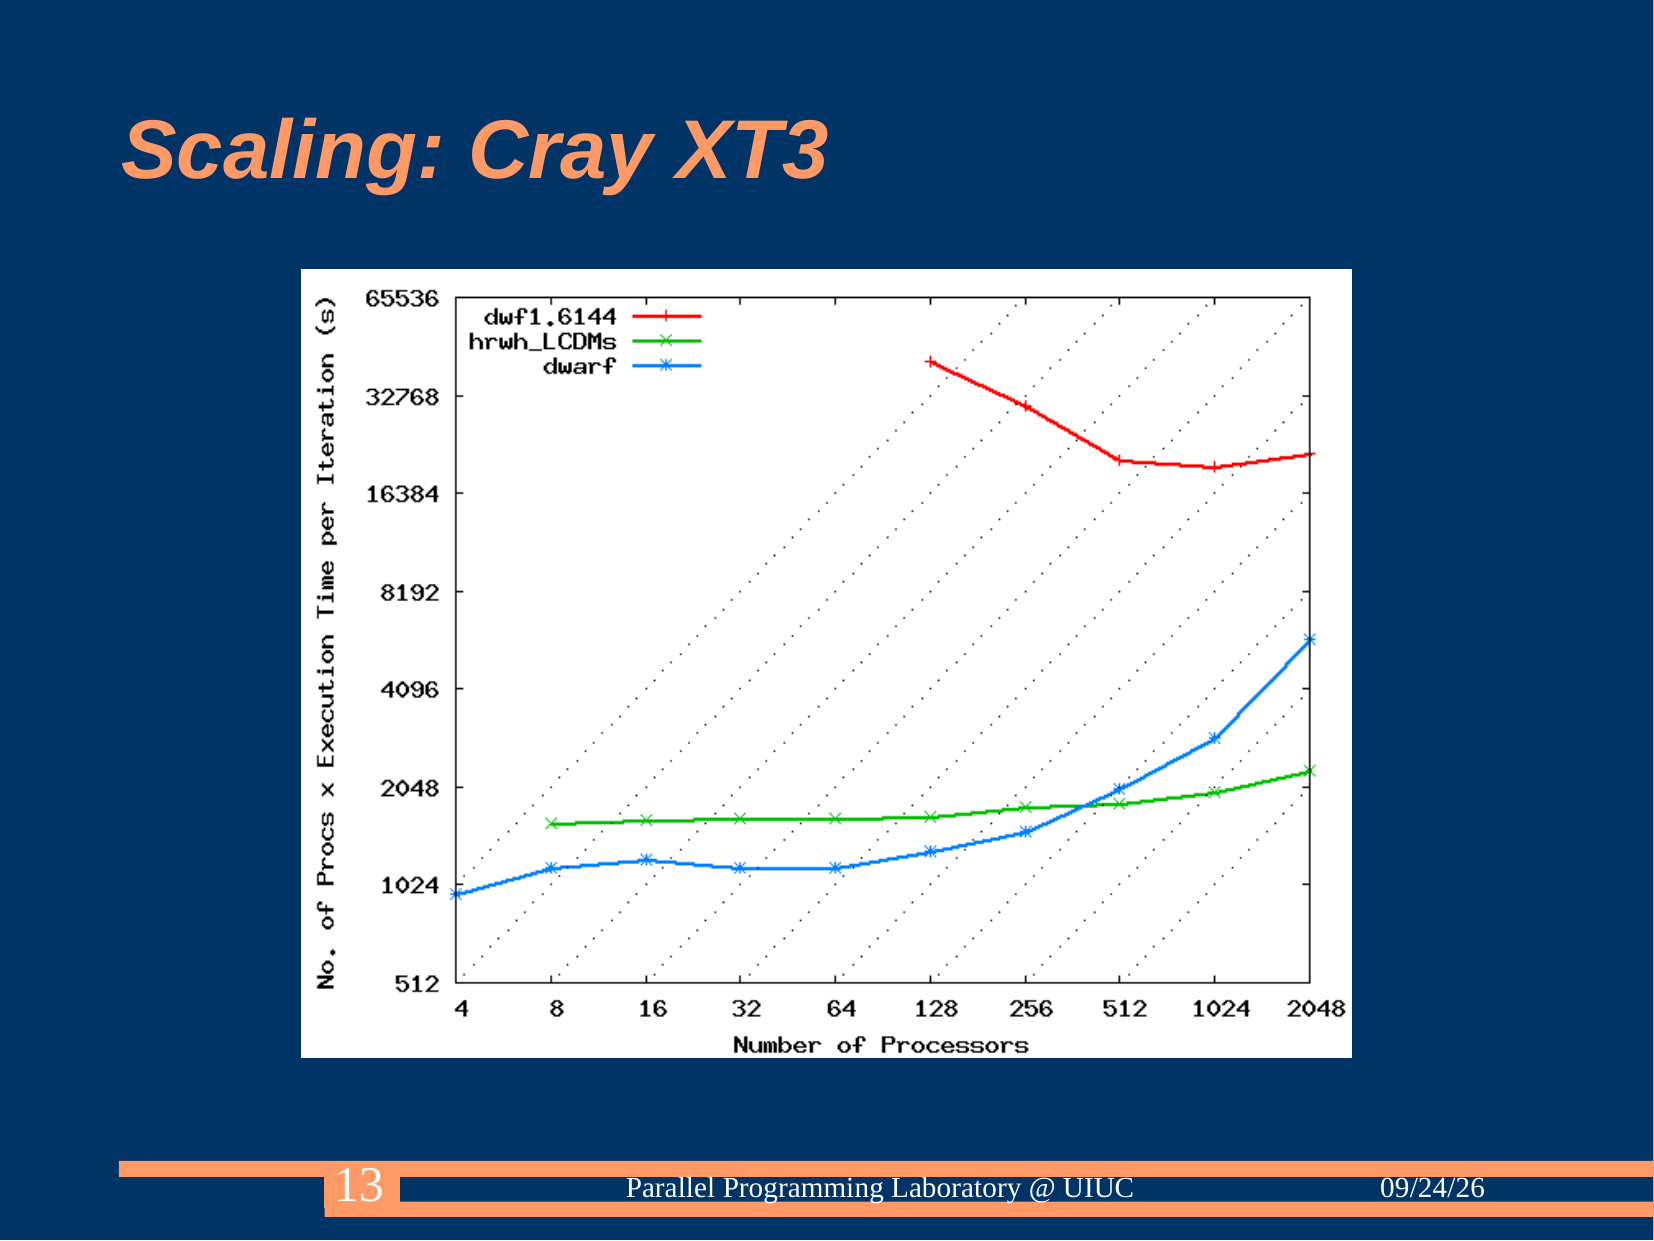

# Scaling: Cray XT3
Parallel Programming Laboratory @ UIUC